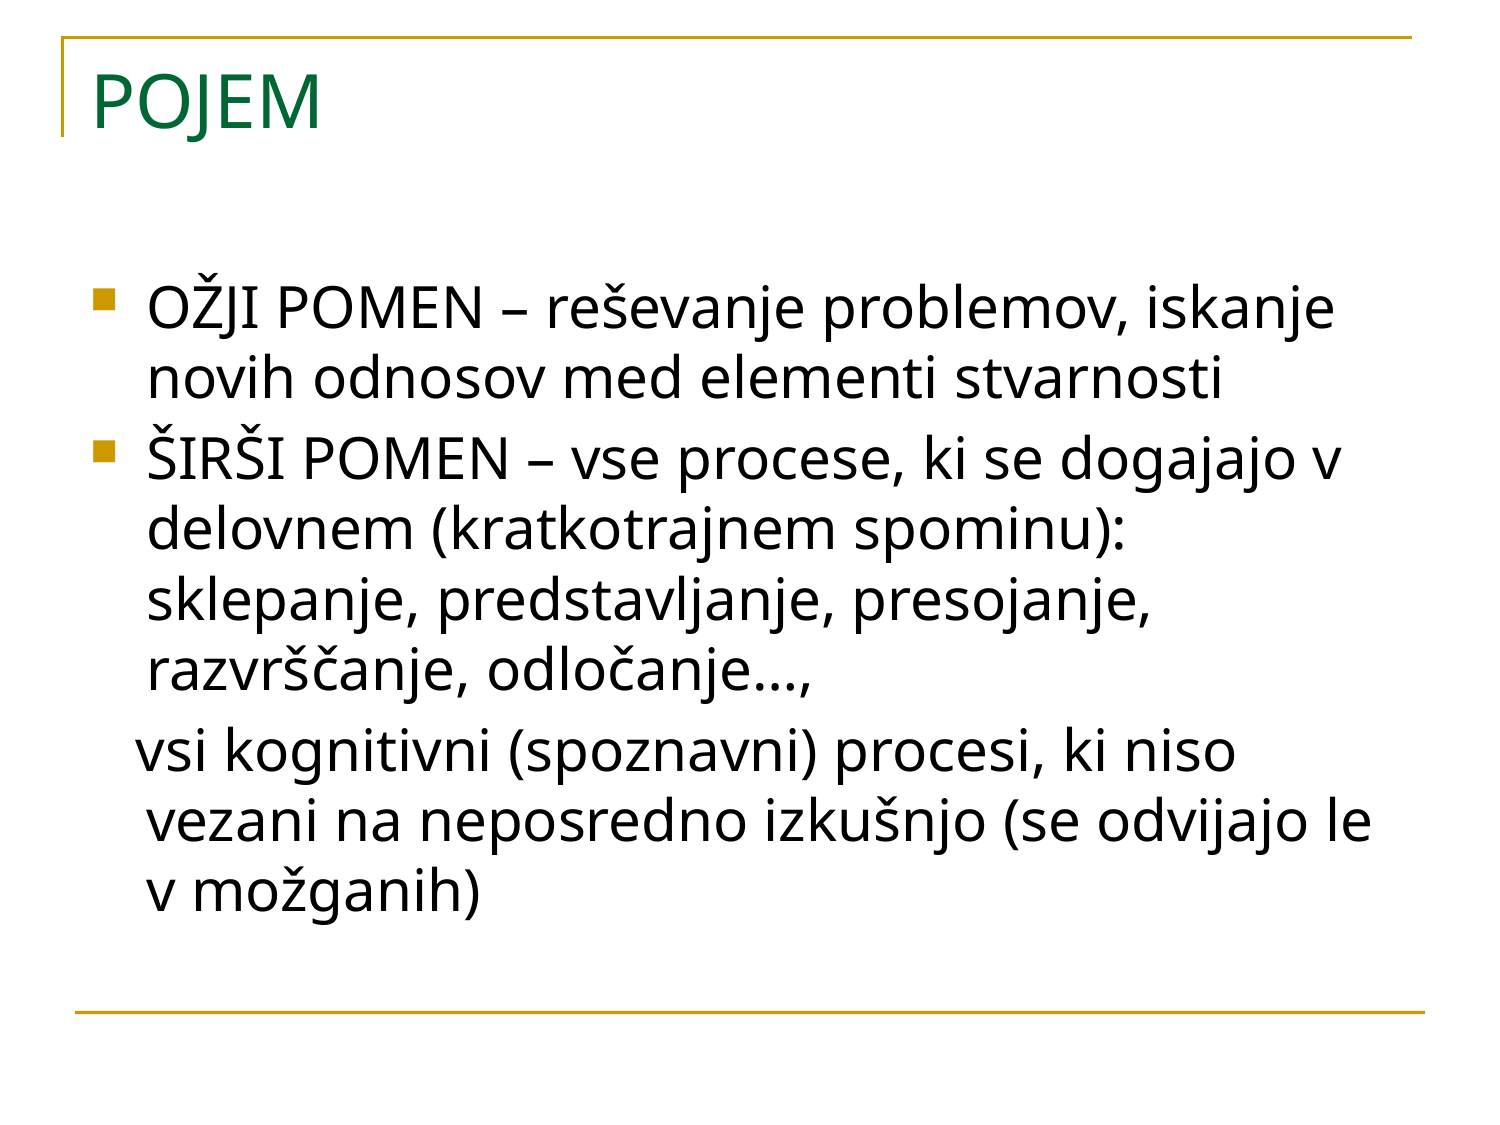

# POJEM
OŽJI POMEN – reševanje problemov, iskanje novih odnosov med elementi stvarnosti
ŠIRŠI POMEN – vse procese, ki se dogajajo v delovnem (kratkotrajnem spominu): sklepanje, predstavljanje, presojanje, razvrščanje, odločanje…,
 vsi kognitivni (spoznavni) procesi, ki niso vezani na neposredno izkušnjo (se odvijajo le v možganih)